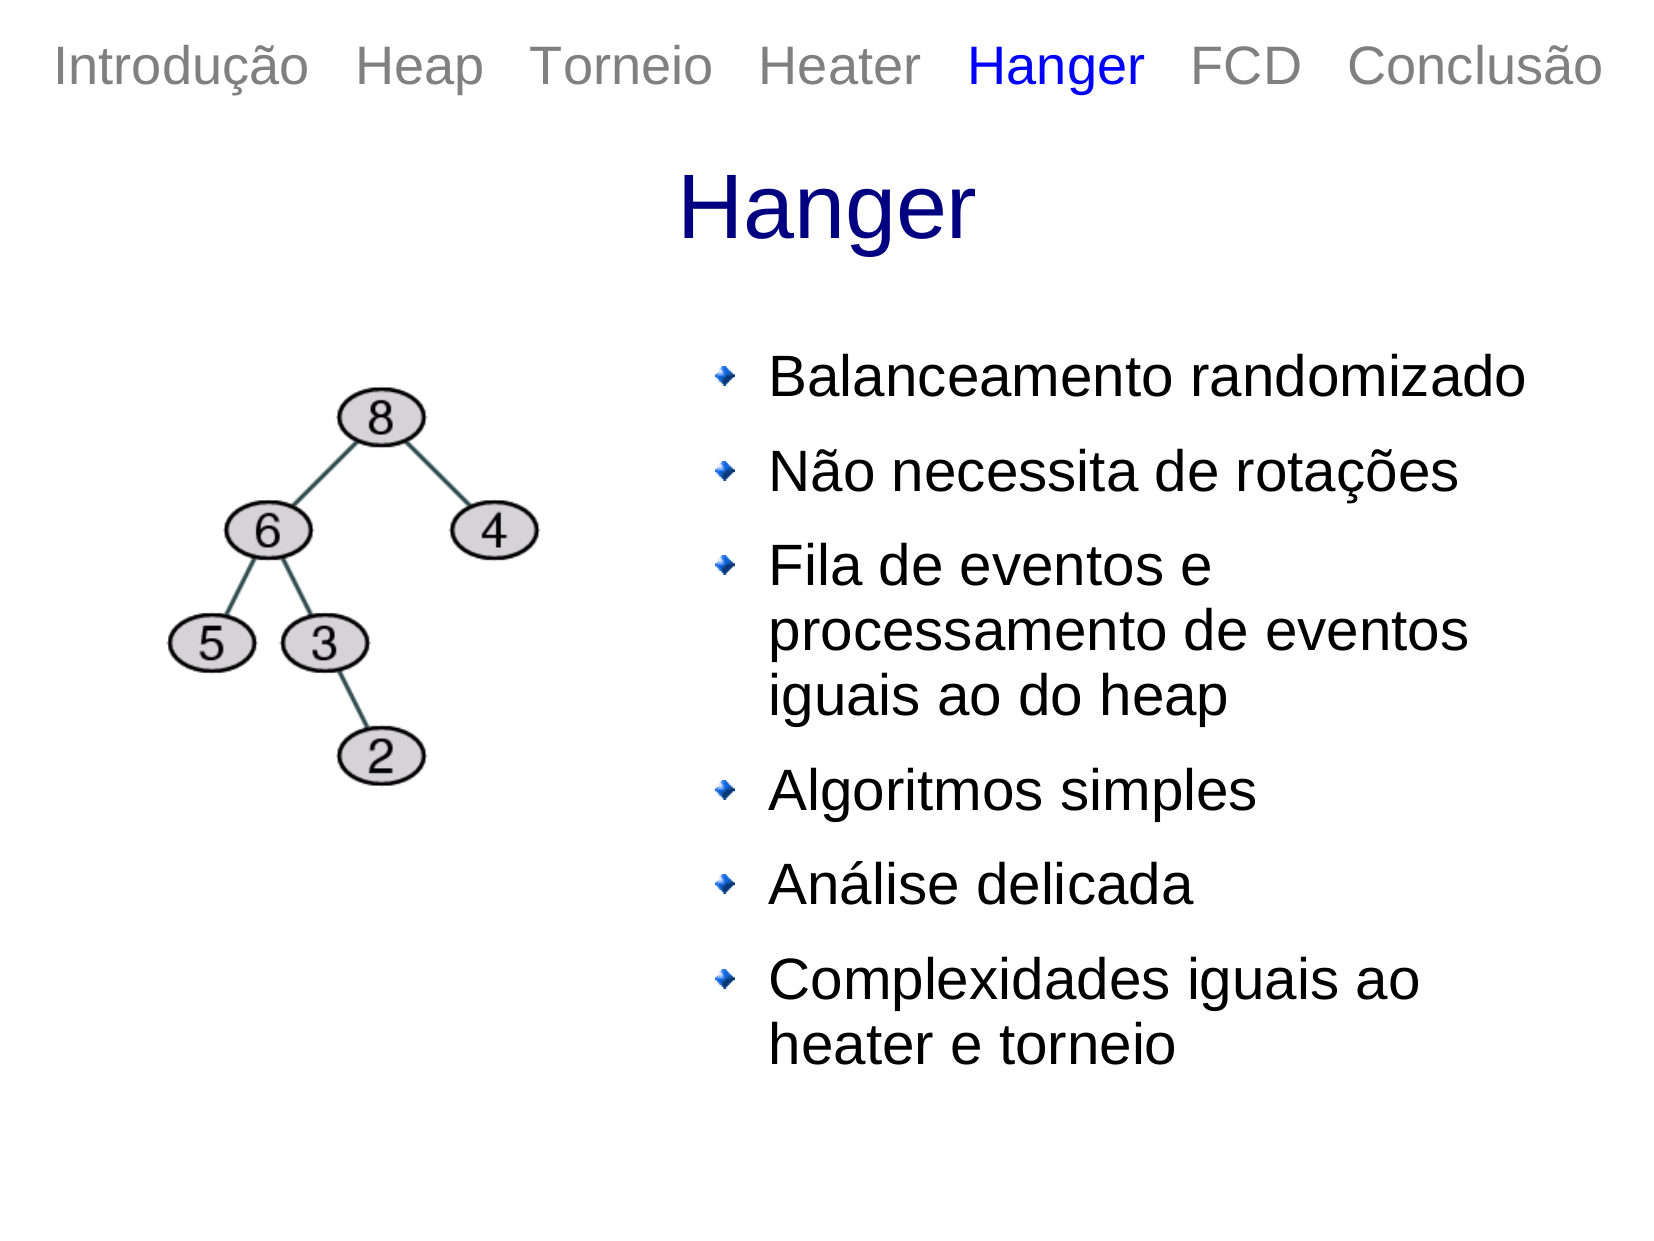

Introdução Heap Torneio Heater Hanger FCD Conclusão
# Hanger
Balanceamento randomizado
Não necessita de rotações
Fila de eventos e processamento de eventos iguais ao do heap
Algoritmos simples
Análise delicada
Complexidades iguais ao heater e torneio